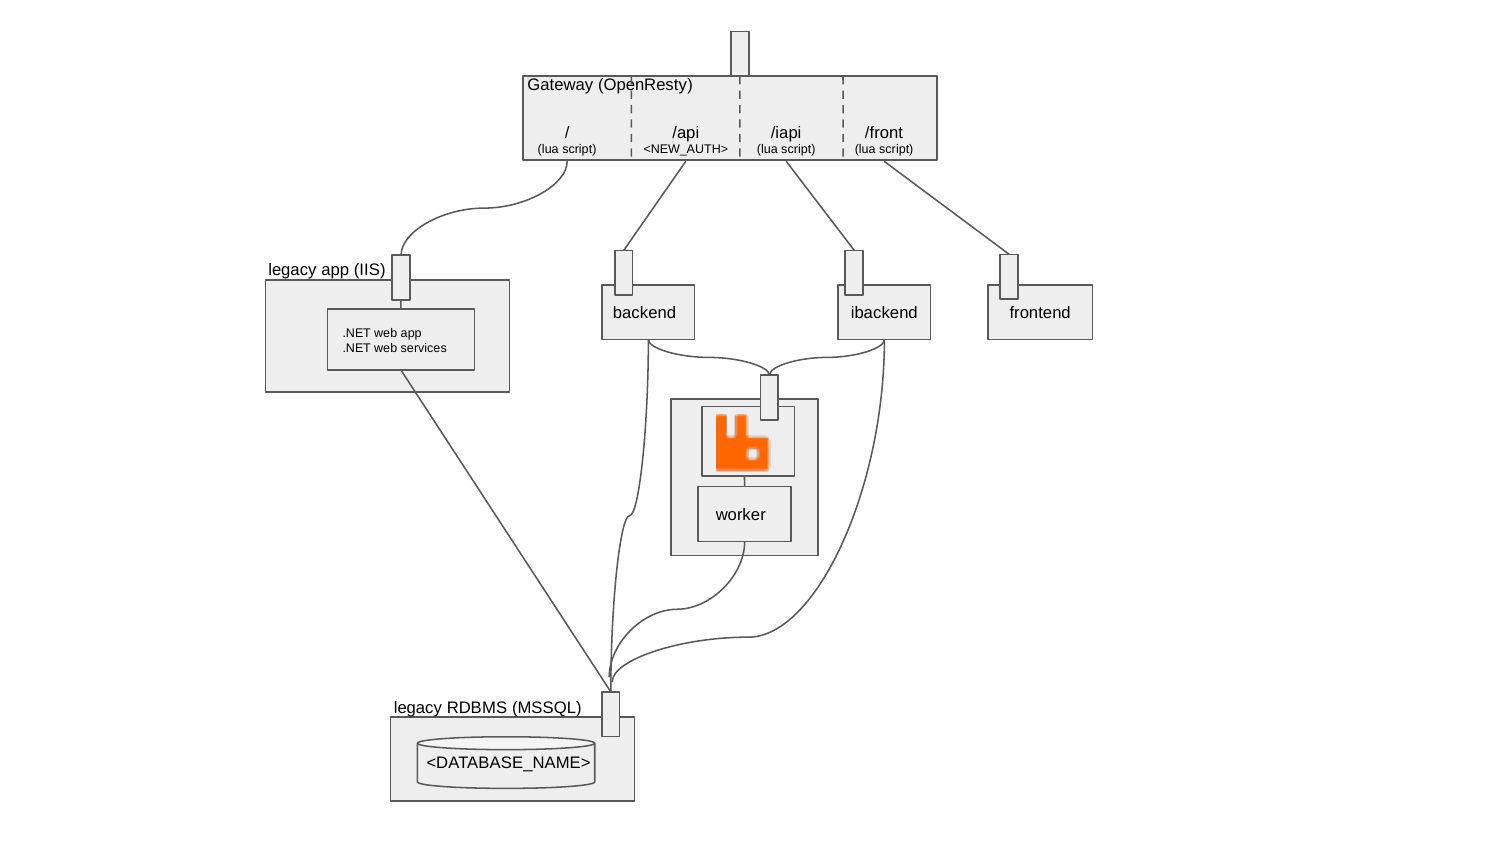

Gateway (OpenResty)
/
(lua script)
/api
<NEW_AUTH>
/iapi
(lua script)
/front
(lua script)
legacy app (IIS)
backend
ibackend
frontend
.NET web app
.NET web services
worker
legacy RDBMS (MSSQL)
<DATABASE_NAME>